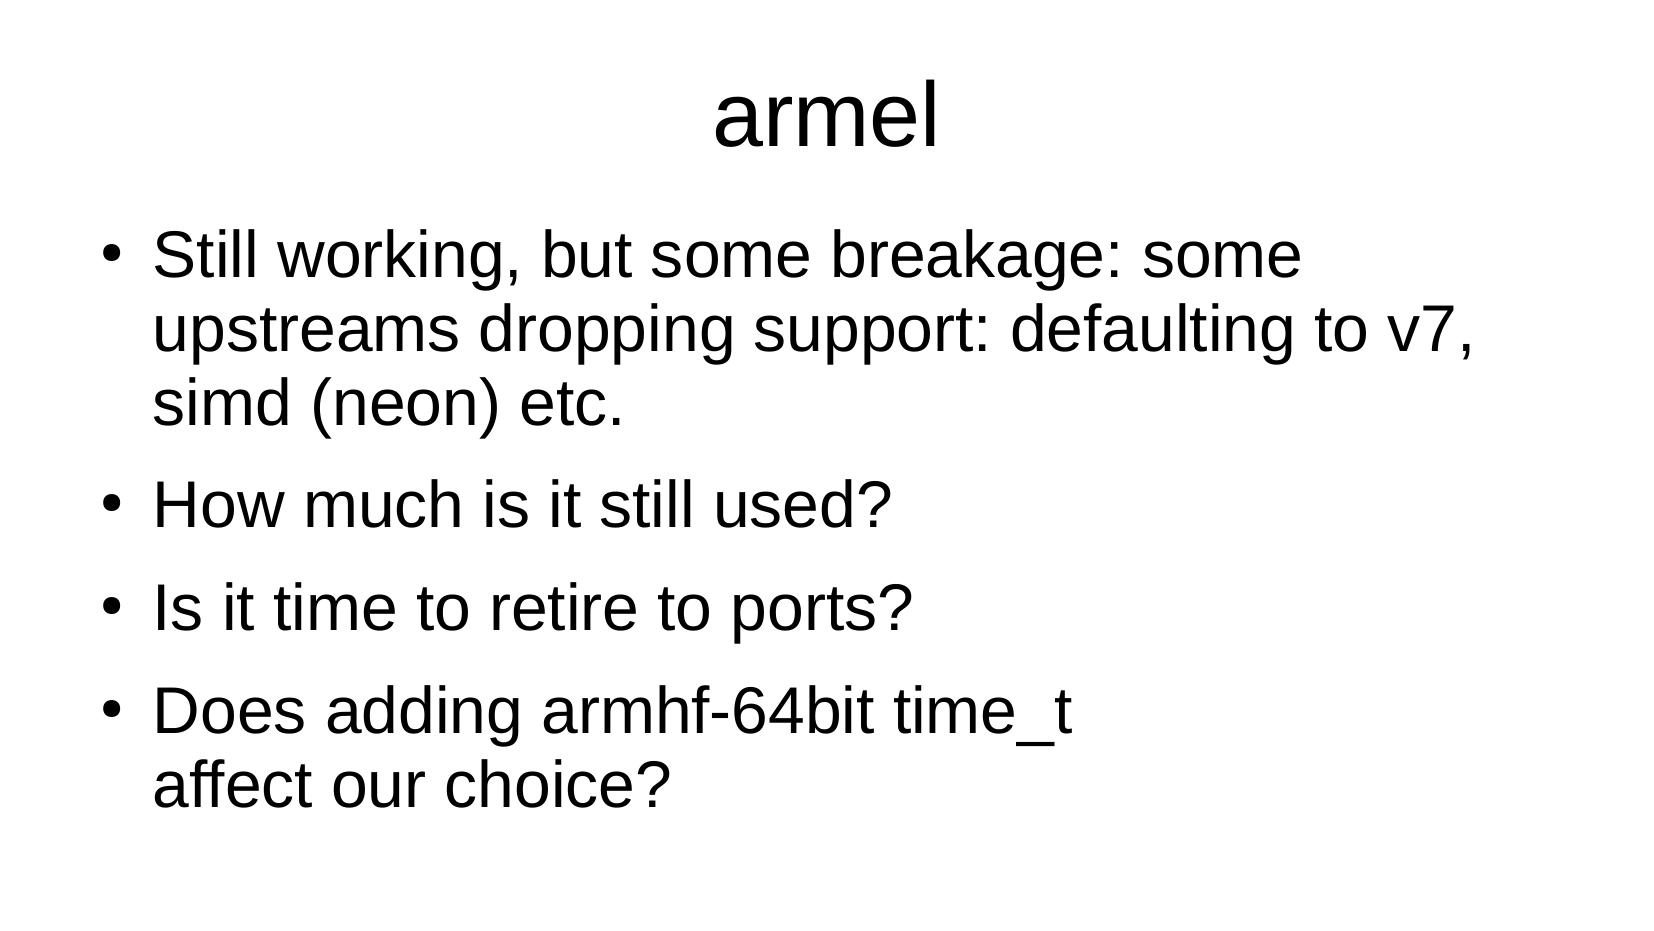

# armel
Still working, but some breakage: some upstreams dropping support: defaulting to v7, simd (neon) etc.
How much is it still used?
Is it time to retire to ports?
Does adding armhf-64bit time_t
affect our choice?